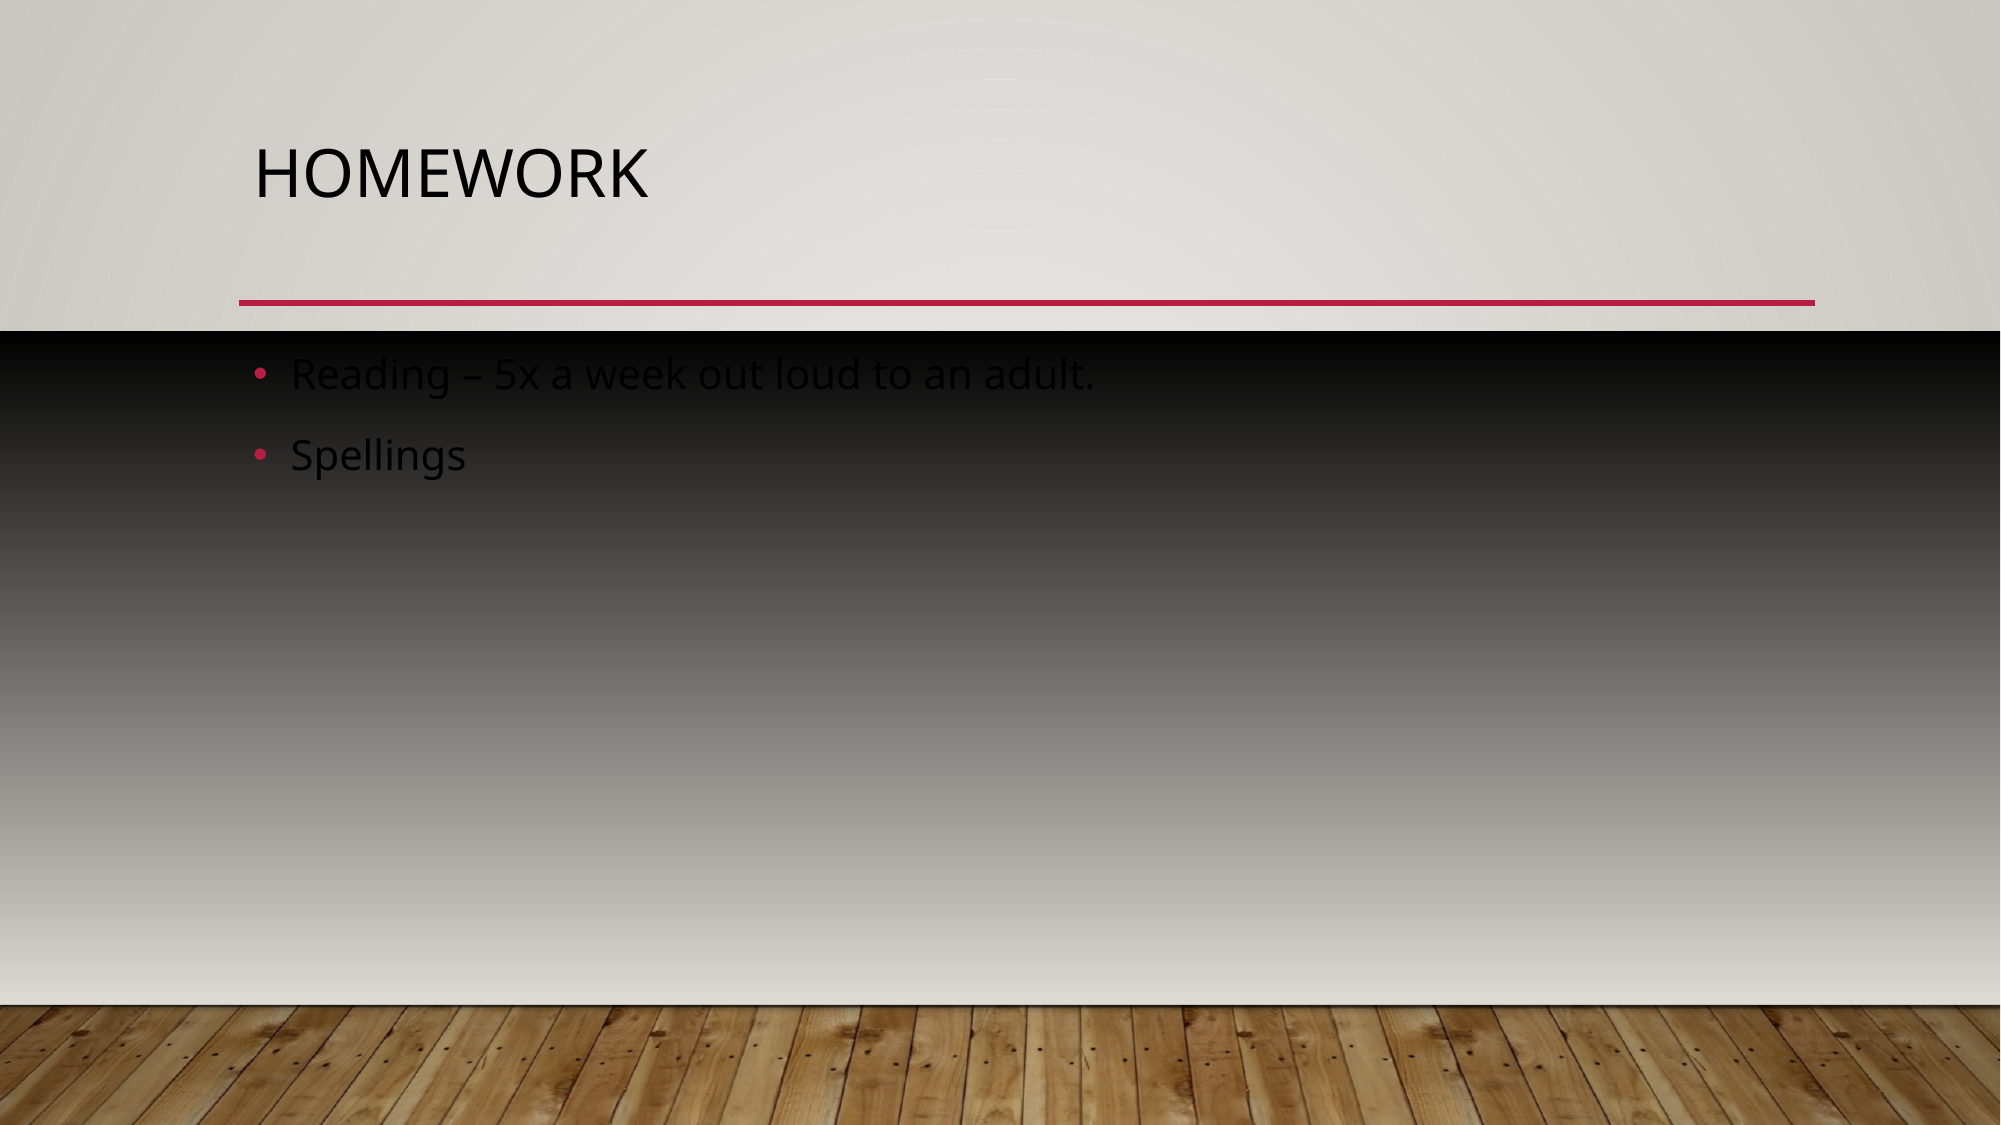

# Homework
Reading – 5x a week out loud to an adult.
Spellings